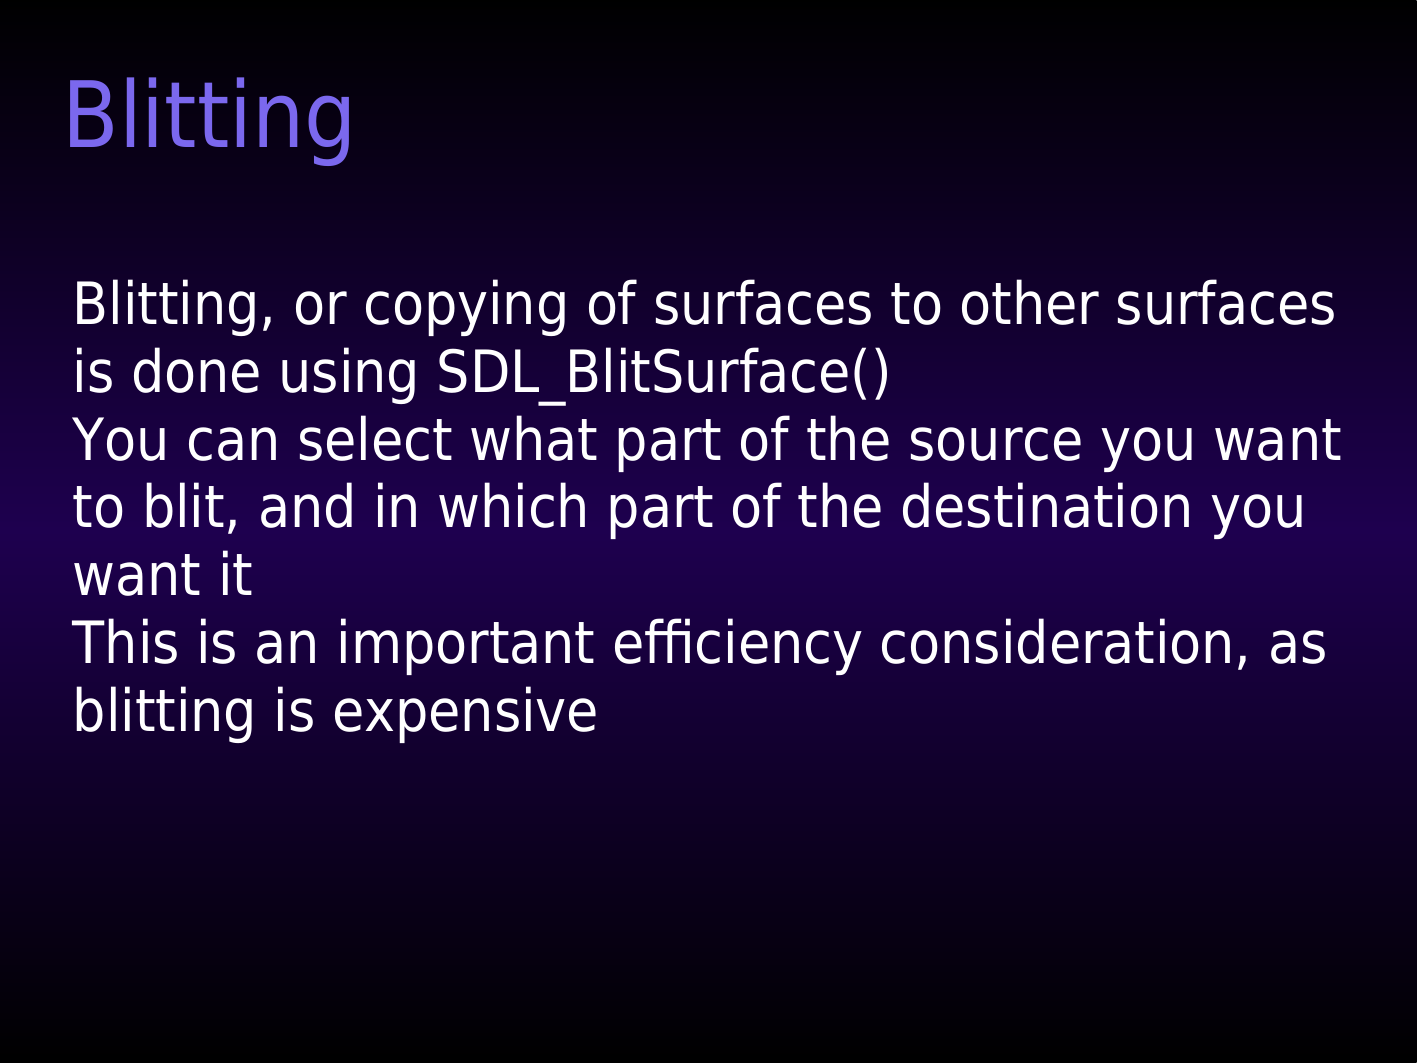

Blitting
Blitting, or copying of surfaces to other surfaces is done using SDL_BlitSurface()
You can select what part of the source you want to blit, and in which part of the destination you want it
This is an important efficiency consideration, as blitting is expensive